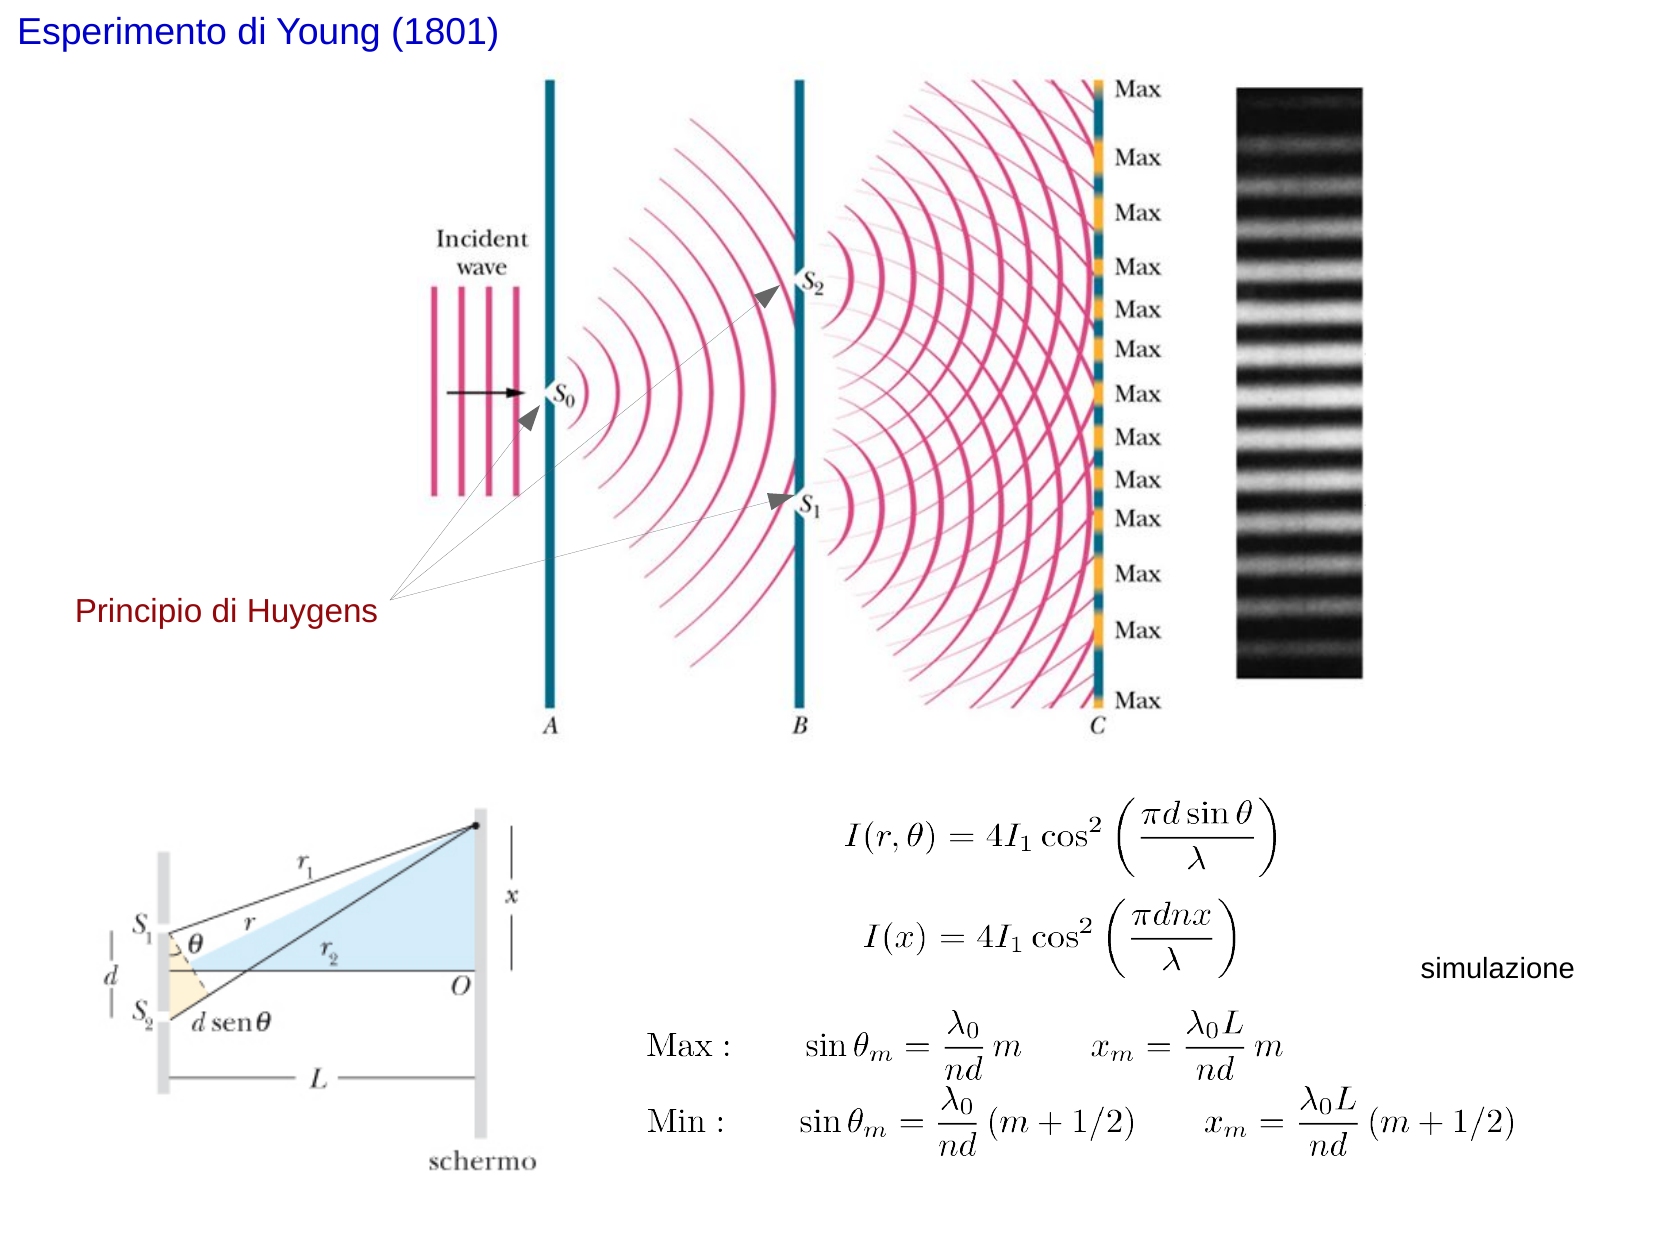

Esperimento di Young (1801)
Principio di Huygens
simulazione